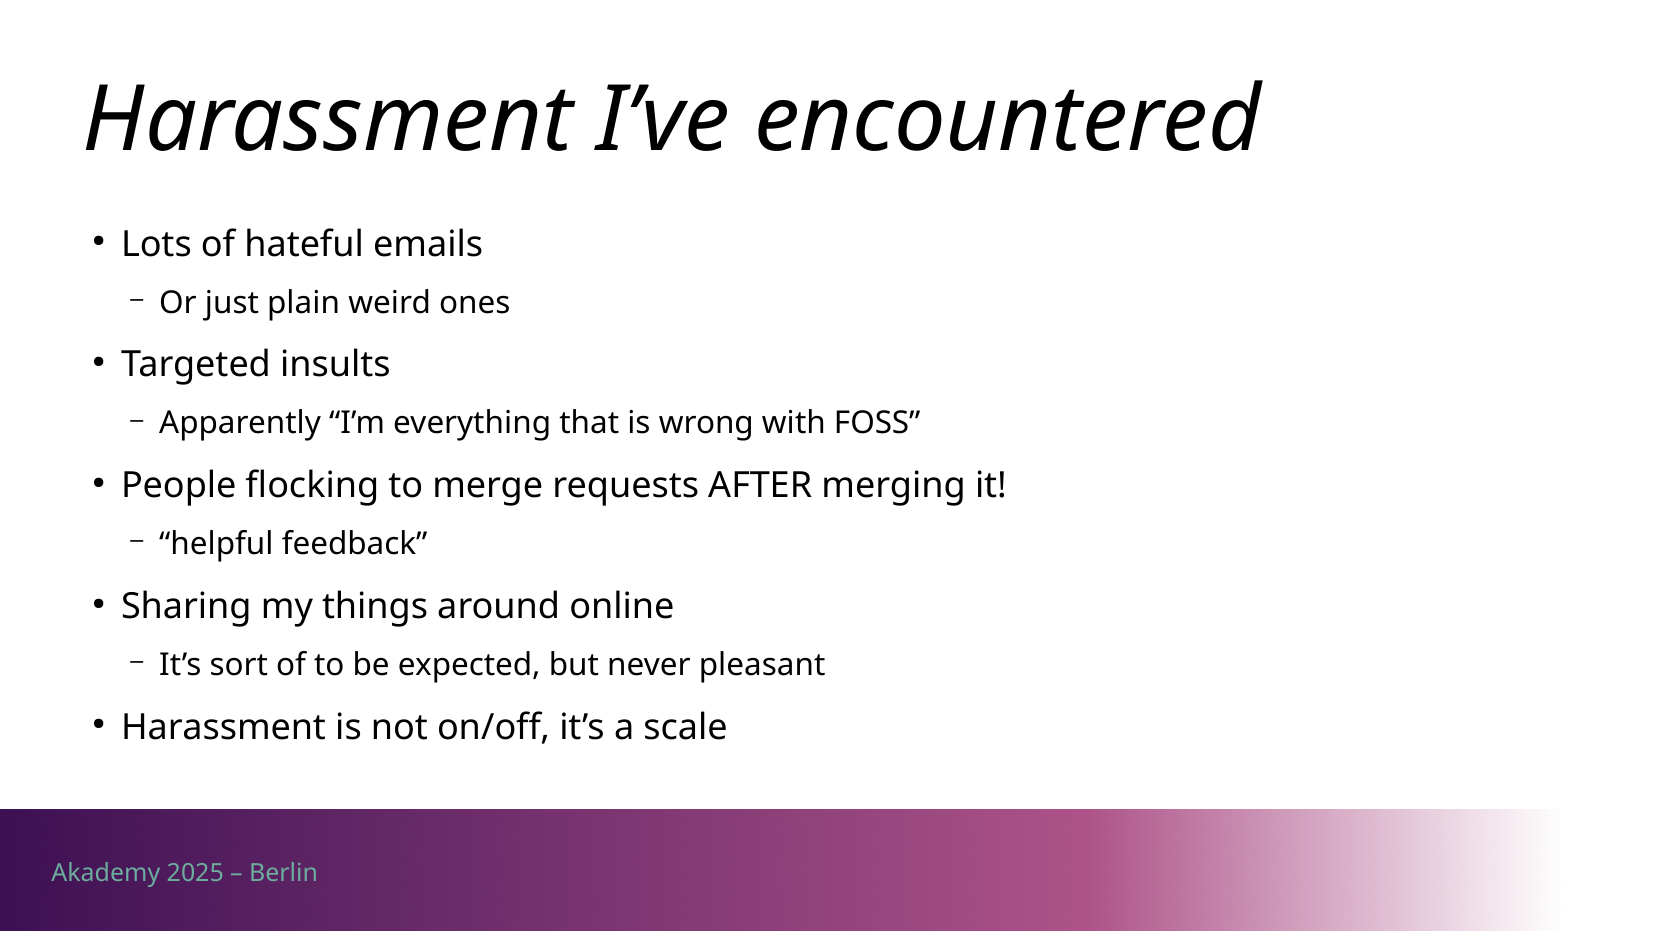

# Harassment I’ve encountered
Lots of hateful emails
Or just plain weird ones
Targeted insults
Apparently “I’m everything that is wrong with FOSS”
People flocking to merge requests AFTER merging it!
“helpful feedback”
Sharing my things around online
It’s sort of to be expected, but never pleasant
Harassment is not on/off, it’s a scale